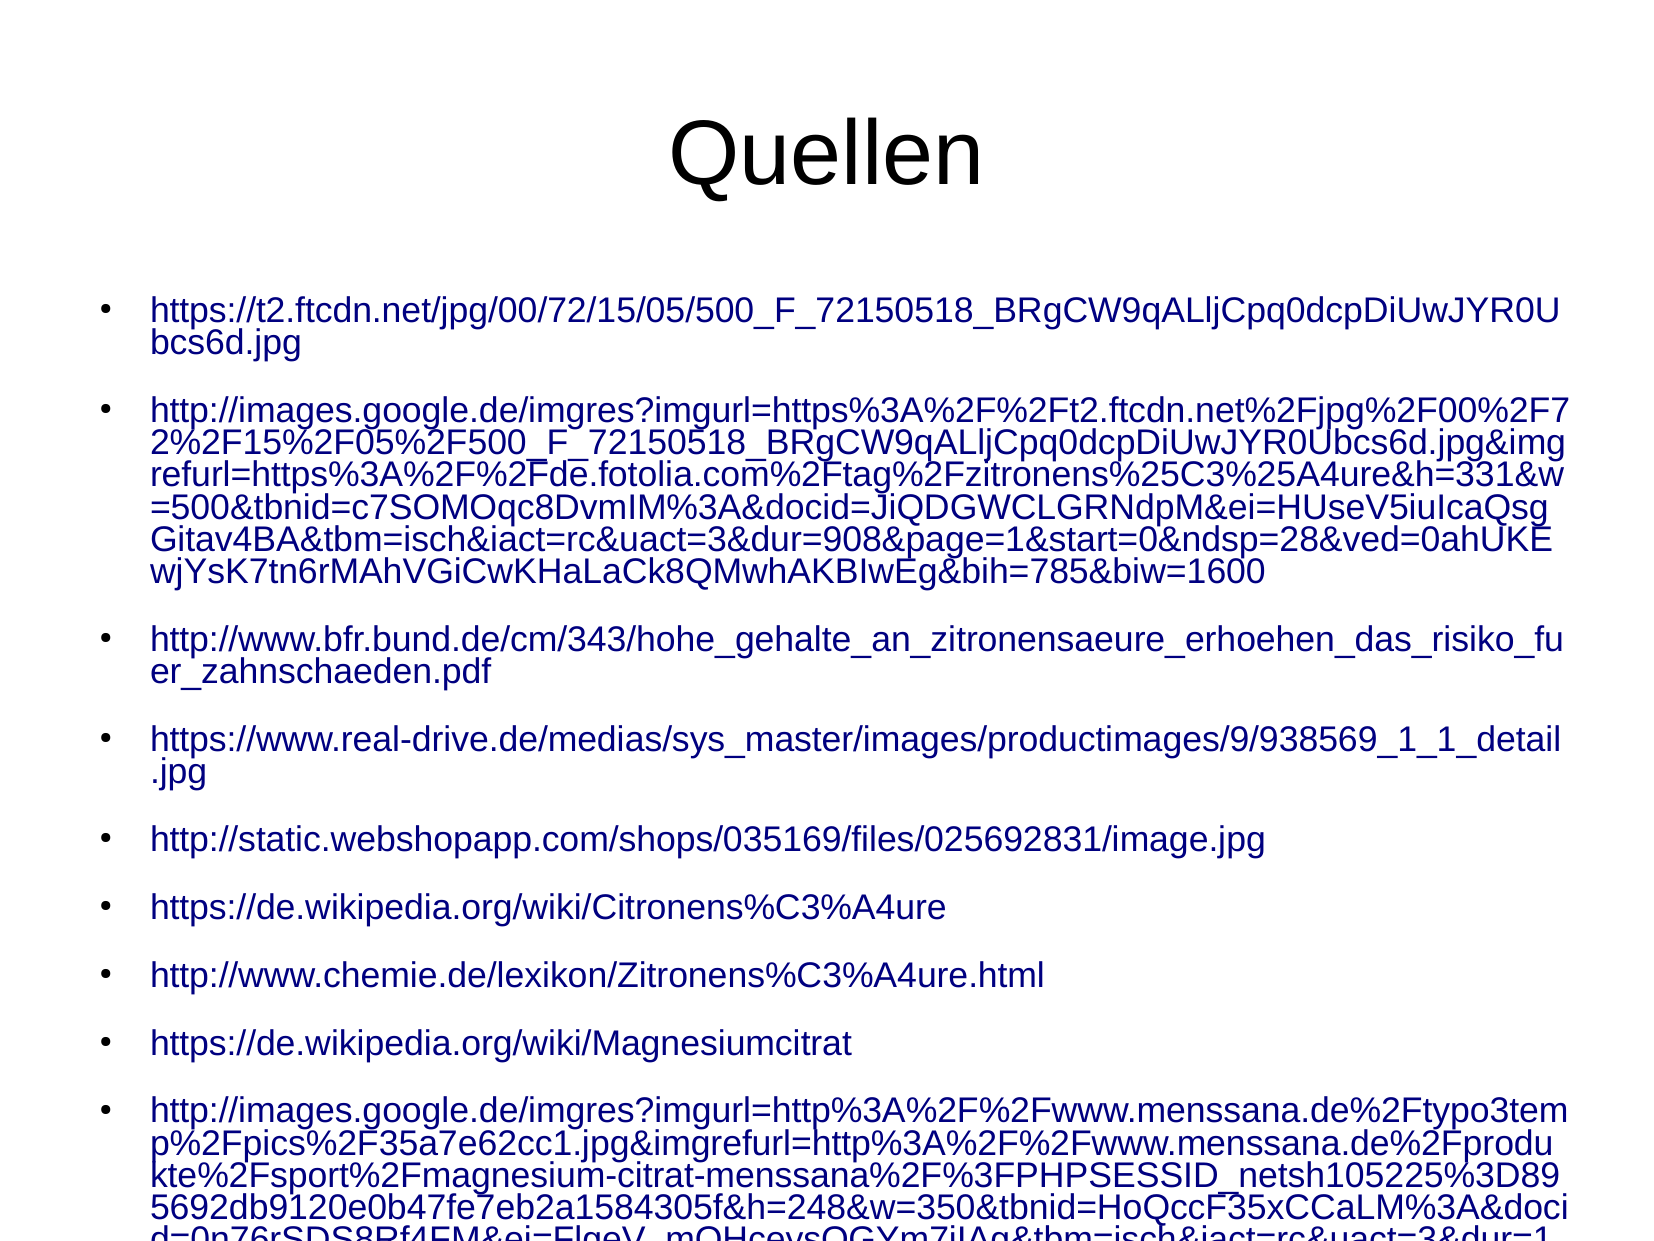

# Quellen
https://t2.ftcdn.net/jpg/00/72/15/05/500_F_72150518_BRgCW9qALljCpq0dcpDiUwJYR0Ubcs6d.jpg
http://images.google.de/imgres?imgurl=https%3A%2F%2Ft2.ftcdn.net%2Fjpg%2F00%2F72%2F15%2F05%2F500_F_72150518_BRgCW9qALljCpq0dcpDiUwJYR0Ubcs6d.jpg&imgrefurl=https%3A%2F%2Fde.fotolia.com%2Ftag%2Fzitronens%25C3%25A4ure&h=331&w=500&tbnid=c7SOMOqc8DvmIM%3A&docid=JiQDGWCLGRNdpM&ei=HUseV5iuIcaQsgGitav4BA&tbm=isch&iact=rc&uact=3&dur=908&page=1&start=0&ndsp=28&ved=0ahUKEwjYsK7tn6rMAhVGiCwKHaLaCk8QMwhAKBIwEg&bih=785&biw=1600
http://www.bfr.bund.de/cm/343/hohe_gehalte_an_zitronensaeure_erhoehen_das_risiko_fuer_zahnschaeden.pdf
https://www.real-drive.de/medias/sys_master/images/productimages/9/938569_1_1_detail.jpg
http://static.webshopapp.com/shops/035169/files/025692831/image.jpg
https://de.wikipedia.org/wiki/Citronens%C3%A4ure
http://www.chemie.de/lexikon/Zitronens%C3%A4ure.html
https://de.wikipedia.org/wiki/Magnesiumcitrat
http://images.google.de/imgres?imgurl=http%3A%2F%2Fwww.menssana.de%2Ftypo3temp%2Fpics%2F35a7e62cc1.jpg&imgrefurl=http%3A%2F%2Fwww.menssana.de%2Fprodukte%2Fsport%2Fmagnesium-citrat-menssana%2F%3FPHPSESSID_netsh105225%3D895692db9120e0b47fe7eb2a1584305f&h=248&w=350&tbnid=HoQccF35xCCaLM%3A&docid=0n76rSDS8Rf4FM&ei=FlgeV_mOHceysQGYm7iIAg&tbm=isch&iact=rc&uact=3&dur=1041&page=1&start=0&ndsp=36&ved=0ahUKEwj58fOcrKrMAhVHWSwKHZgNDiEQMwhQKBcwFw&bih=785&biw=1600
https://upload.wikimedia.org/wikipedia/commons/e/e4/Lemon.jpg